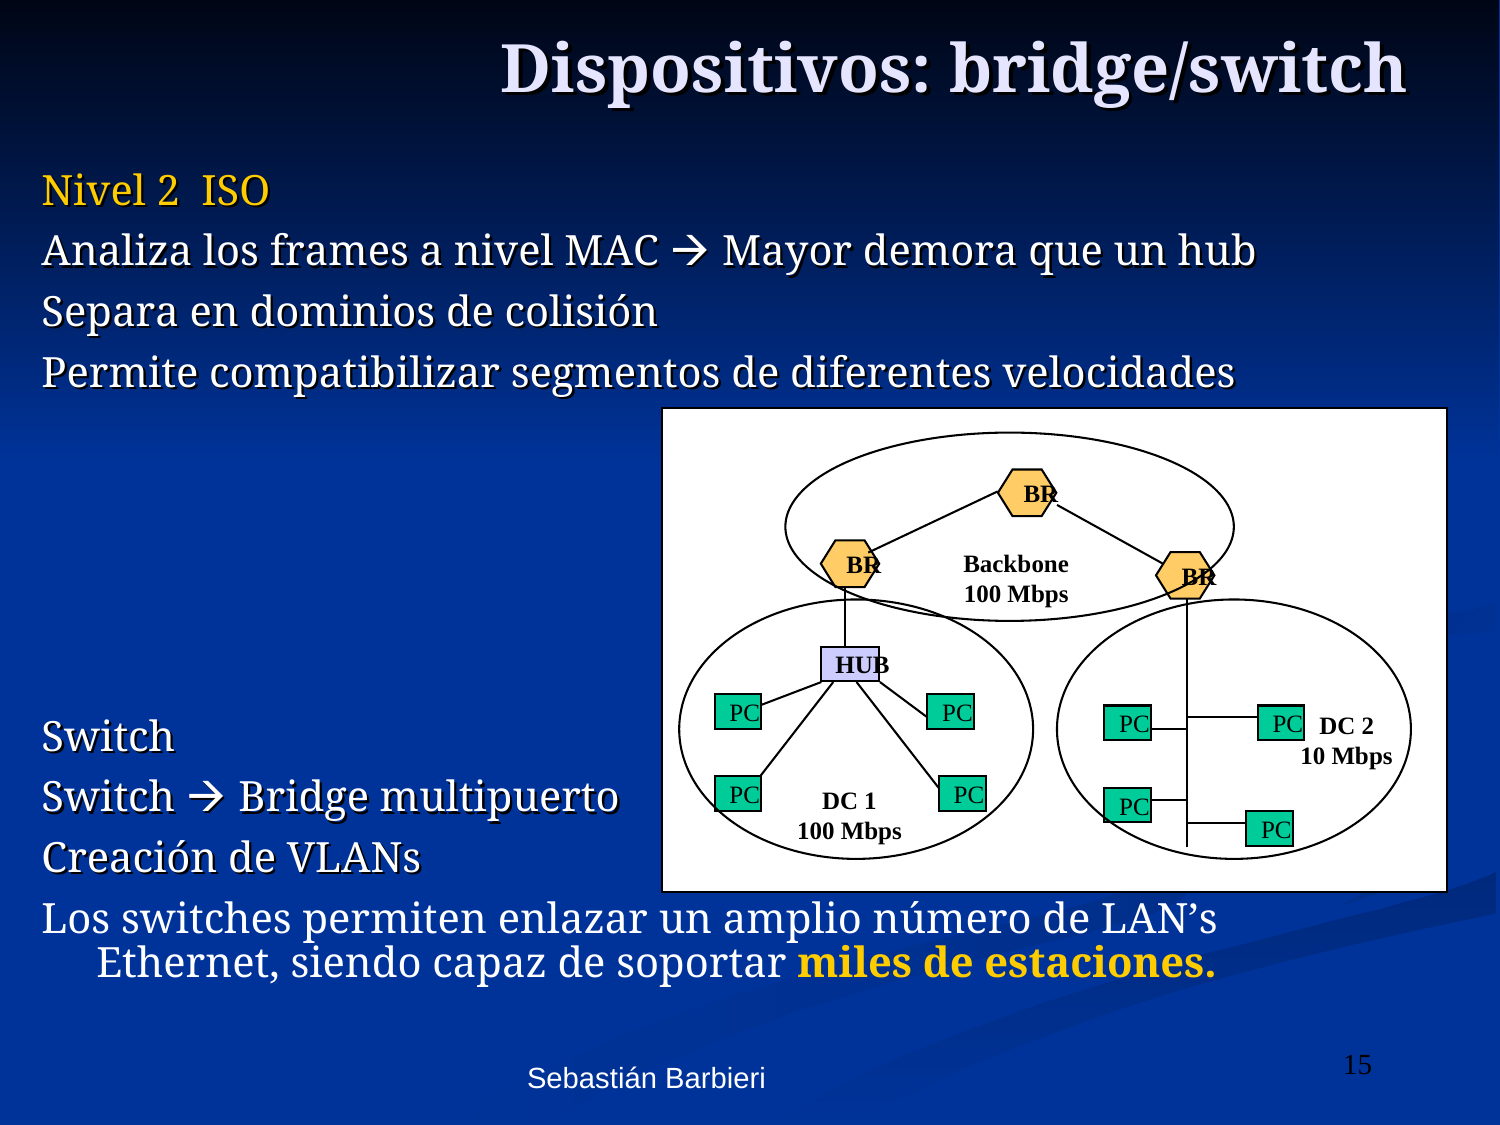

Dispositivos: bridge/switch
Nivel 2 ISO
Analiza los frames a nivel MAC  Mayor demora que un hub
Separa en dominios de colisión
Permite compatibilizar segmentos de diferentes velocidades
Switch
Switch  Bridge multipuerto
Creación de VLANs
Los switches permiten enlazar un amplio número de LAN’s Ethernet, siendo capaz de soportar miles de estaciones.
BR
BR
BR
PC
PC
PC
PC
HUB
PC
PC
PC
PC
Backbone
100 Mbps
DC 2
10 Mbps
DC 1
100 Mbps